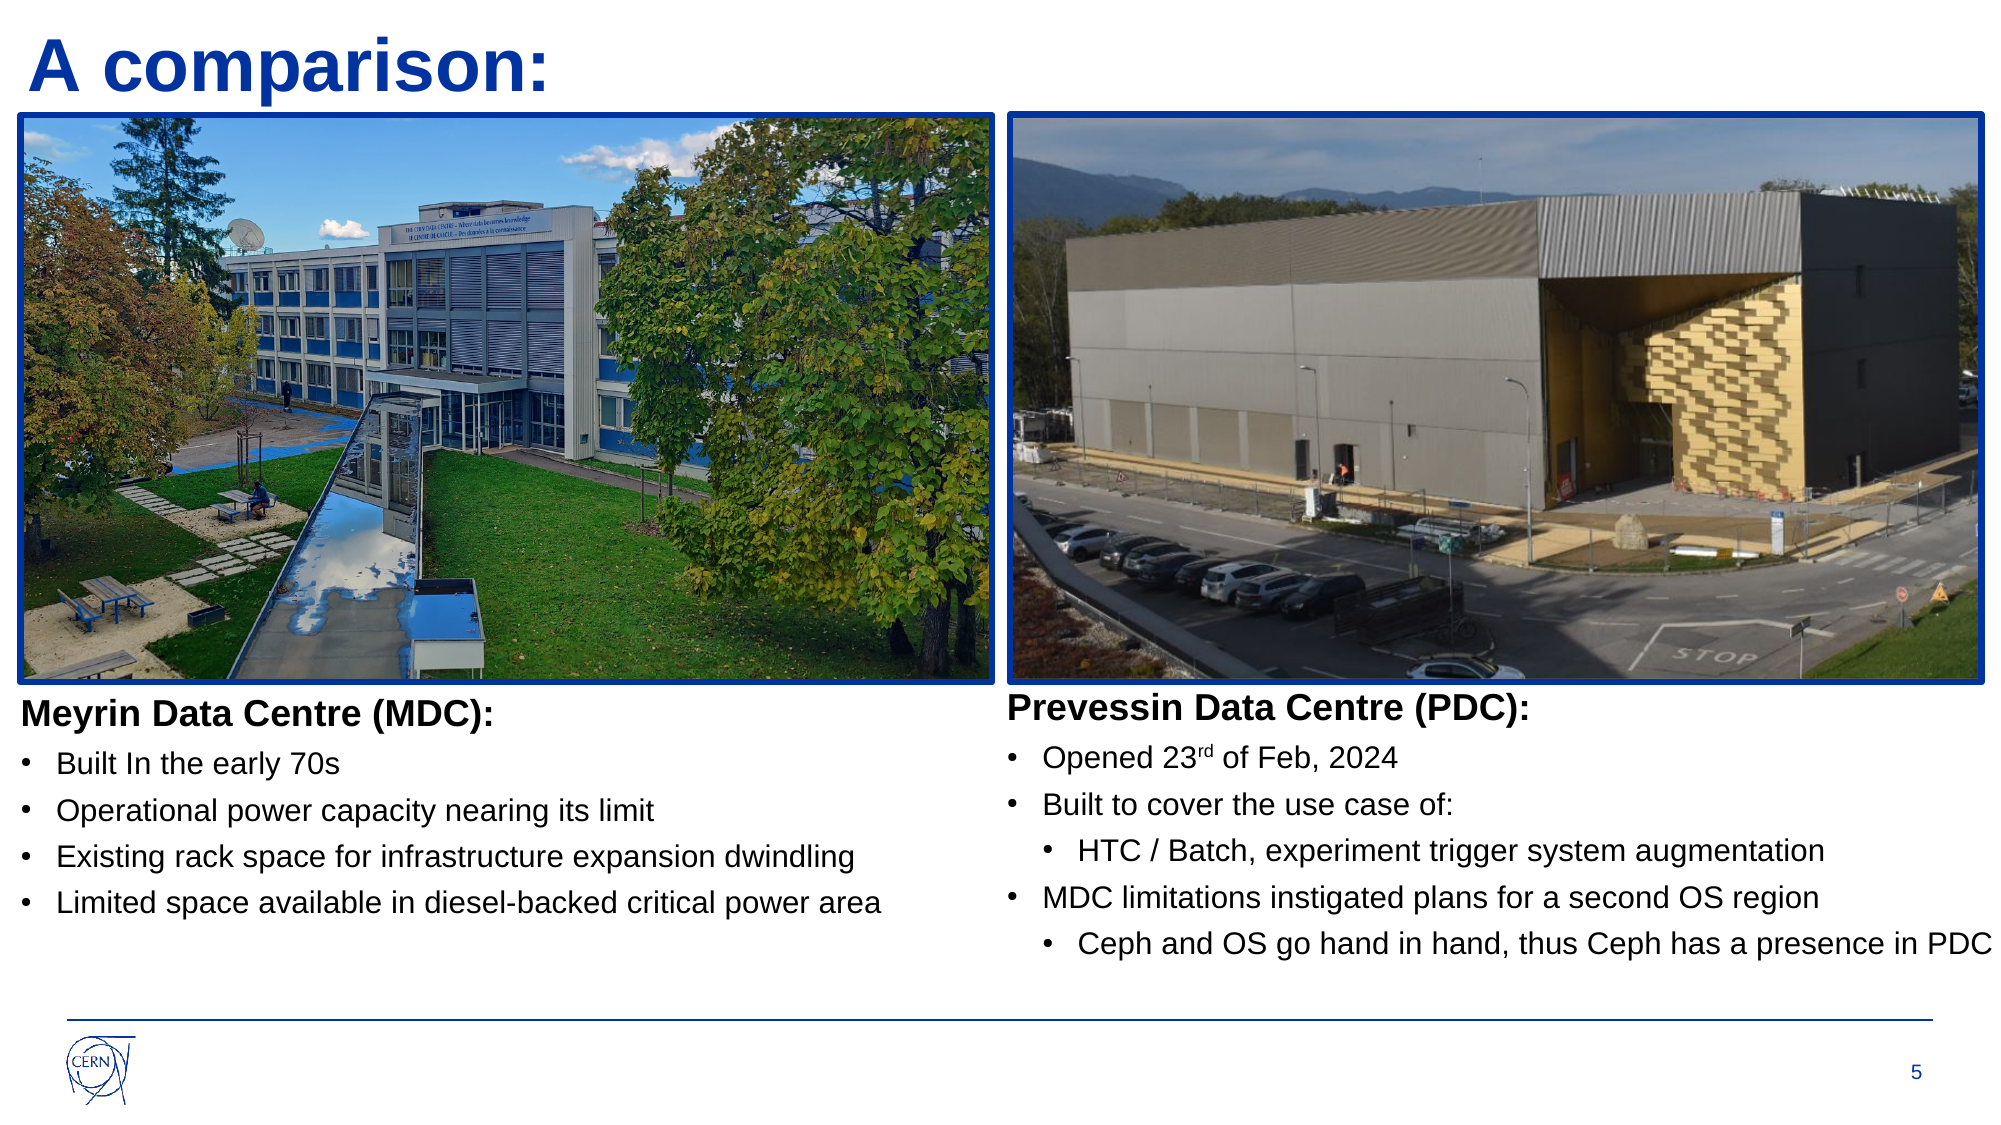

A comparison:
Prevessin Data Centre (PDC):
Opened 23rd of Feb, 2024
Built to cover the use case of:
HTC / Batch, experiment trigger system augmentation
MDC limitations instigated plans for a second OS region
Ceph and OS go hand in hand, thus Ceph has a presence in PDC
Meyrin Data Centre (MDC):
Built In the early 70s
Operational power capacity nearing its limit
Existing rack space for infrastructure expansion dwindling
Limited space available in diesel-backed critical power area
5